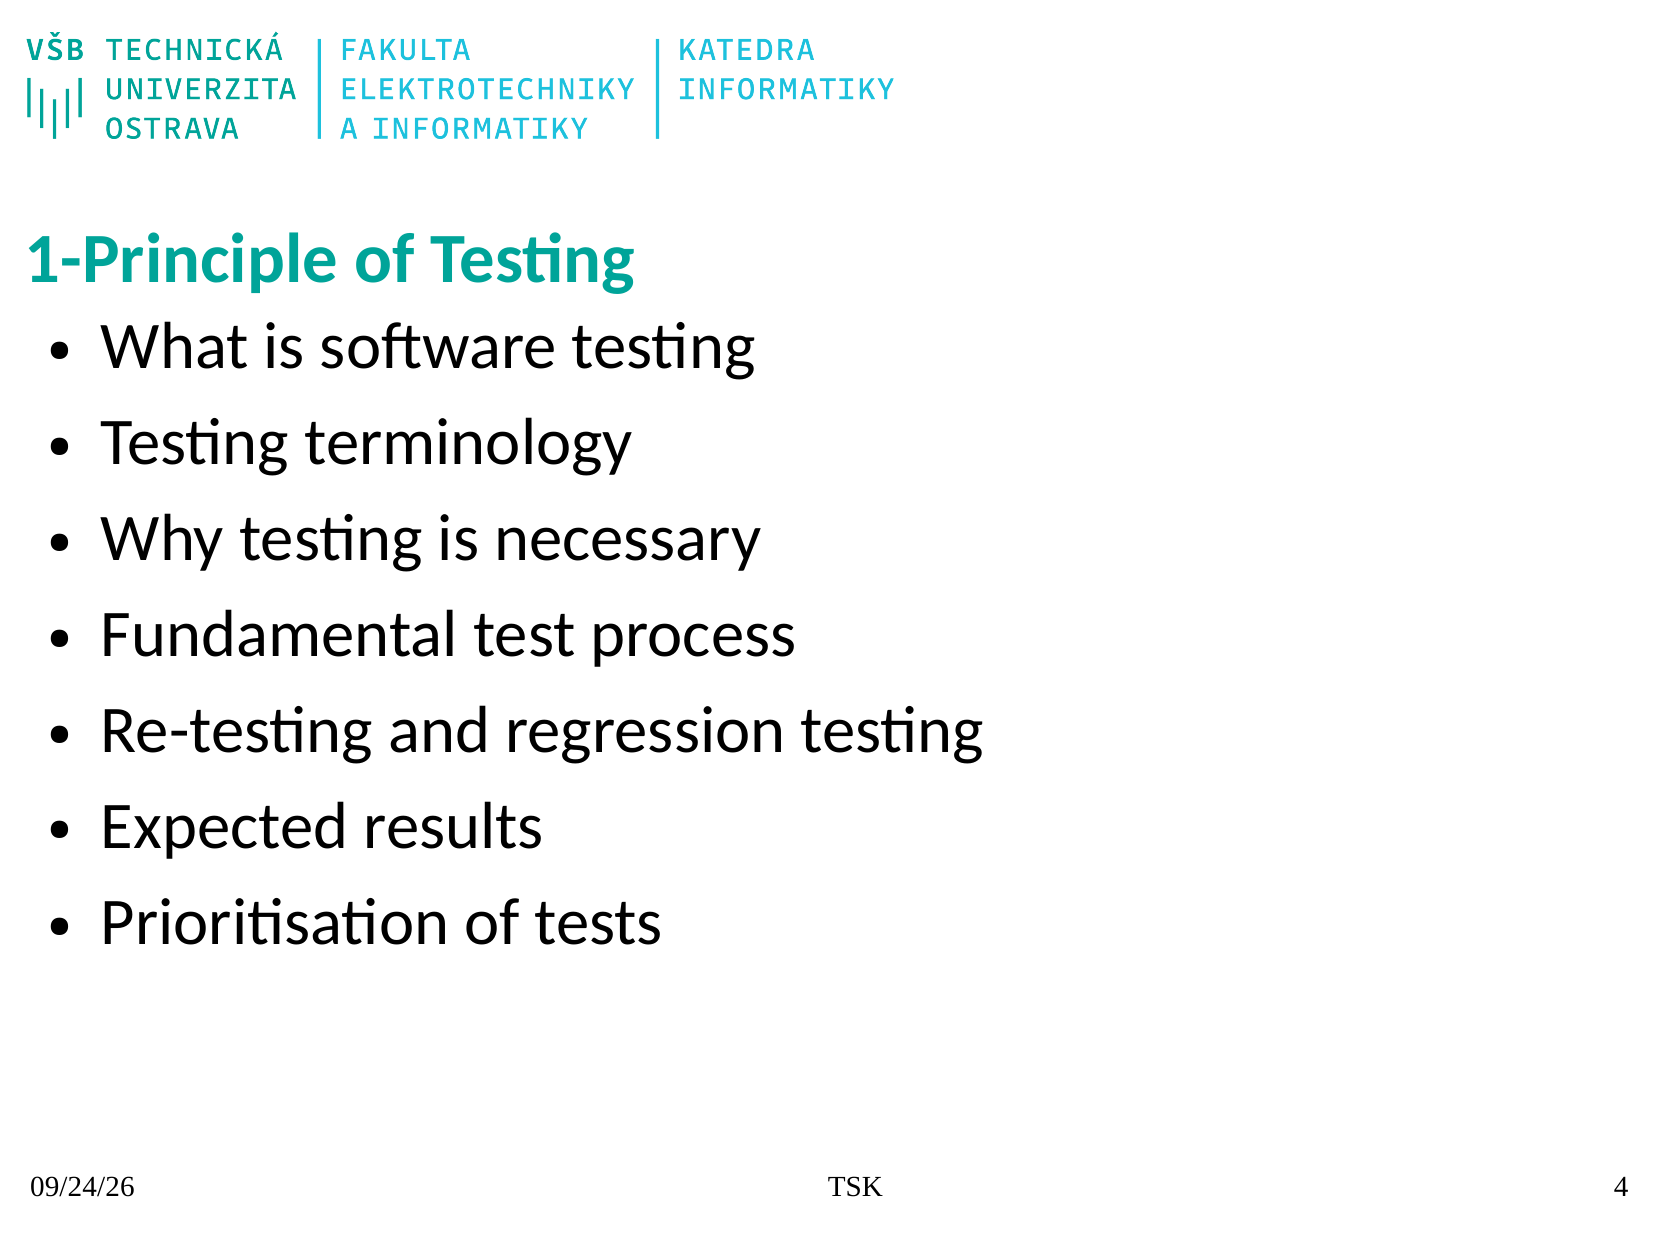

# 1-Principle of Testing
What is software testing
Testing terminology
Why testing is necessary
Fundamental test process
Re-testing and regression testing
Expected results
Prioritisation of tests
TSK
4